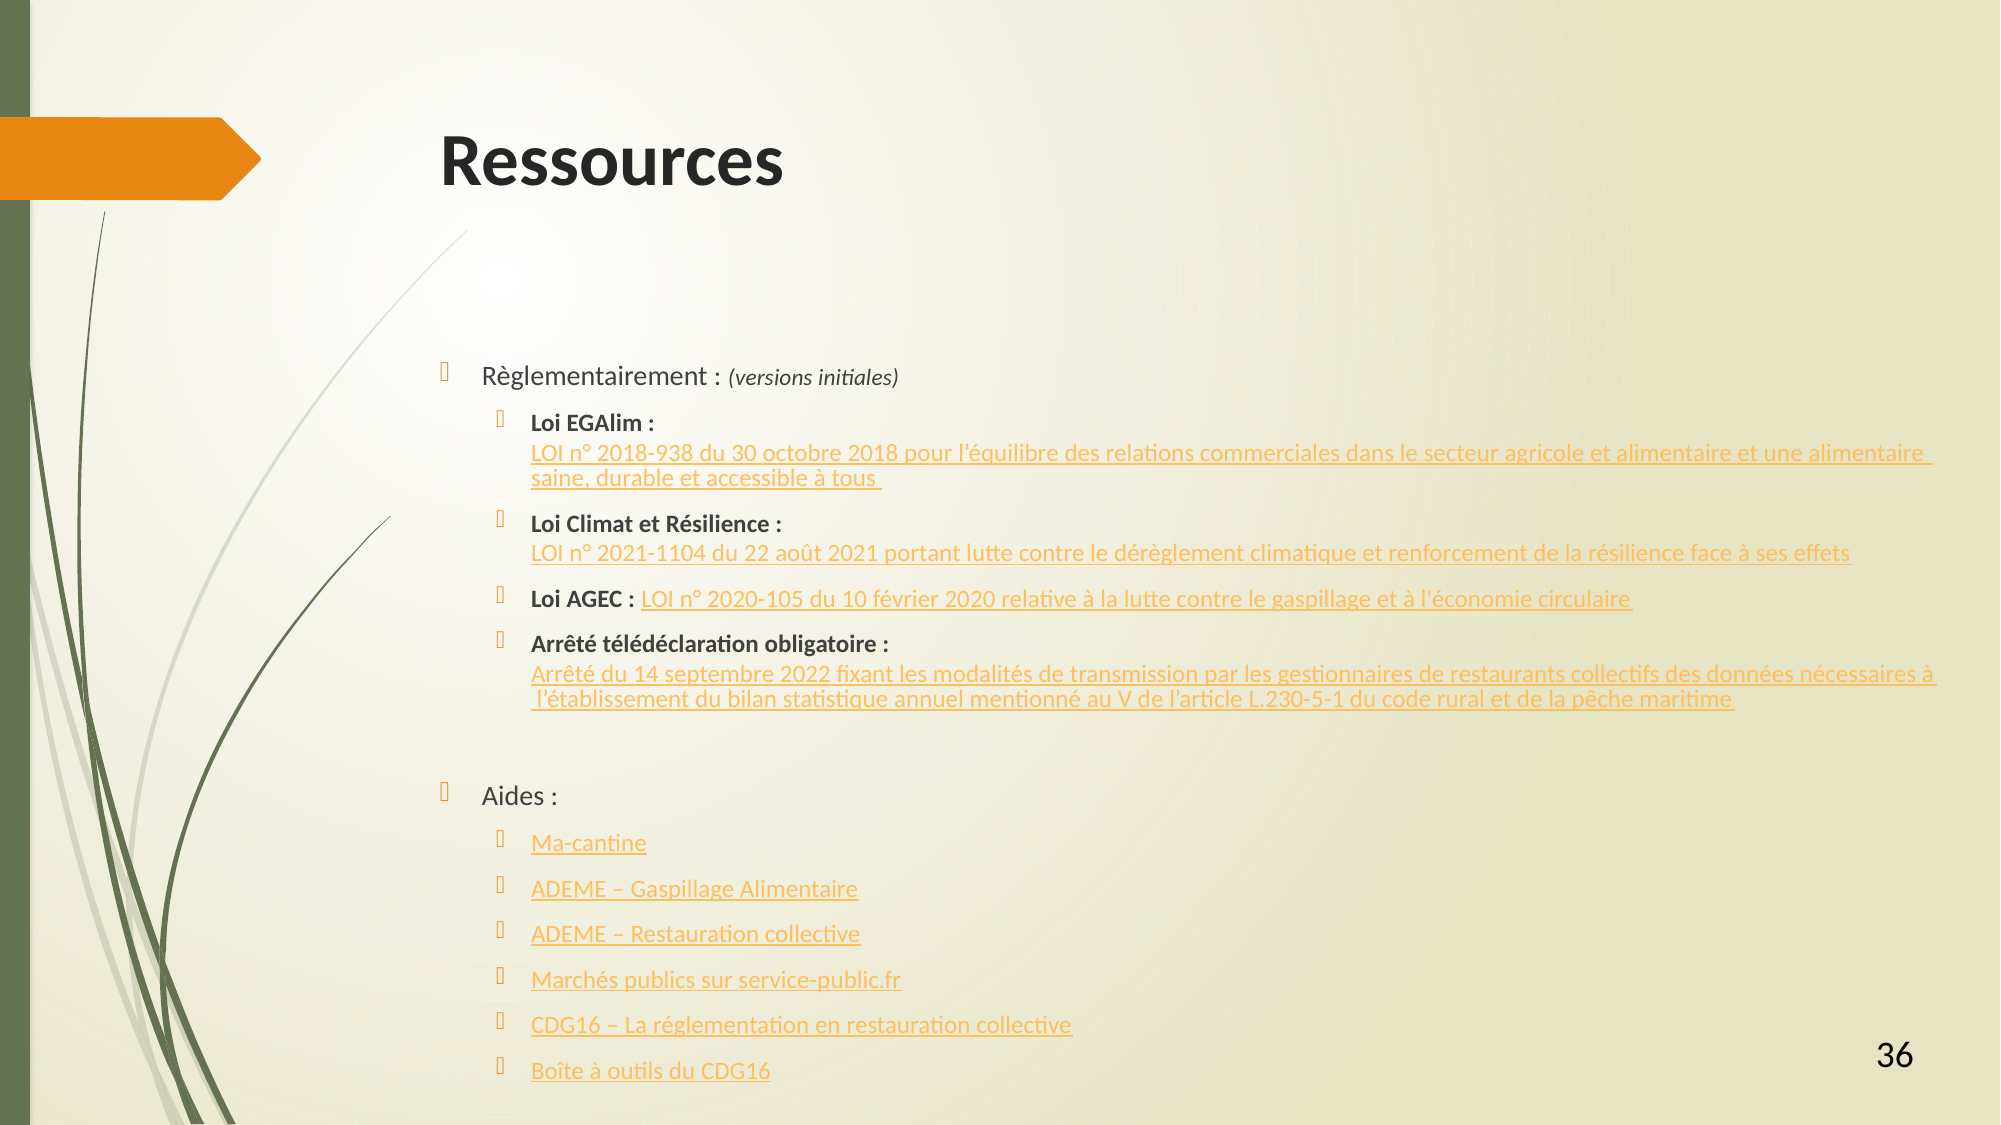

Ressources
# Règlementairement : (versions initiales)
Loi EGAlim : LOI n° 2018-938 du 30 octobre 2018 pour l’équilibre des relations commerciales dans le secteur agricole et alimentaire et une alimentaire saine, durable et accessible à tous
Loi Climat et Résilience : LOI n° 2021-1104 du 22 août 2021 portant lutte contre le dérèglement climatique et renforcement de la résilience face à ses effets
Loi AGEC : LOI n° 2020-105 du 10 février 2020 relative à la lutte contre le gaspillage et à l'économie circulaire
Arrêté télédéclaration obligatoire : Arrêté du 14 septembre 2022 fixant les modalités de transmission par les gestionnaires de restaurants collectifs des données nécessaires à l’établissement du bilan statistique annuel mentionné au V de l’article L.230-5-1 du code rural et de la pêche maritime
Aides :
Ma-cantine
ADEME – Gaspillage Alimentaire
ADEME – Restauration collective
Marchés publics sur service-public.fr
CDG16 – La réglementation en restauration collective
Boîte à outils du CDG16